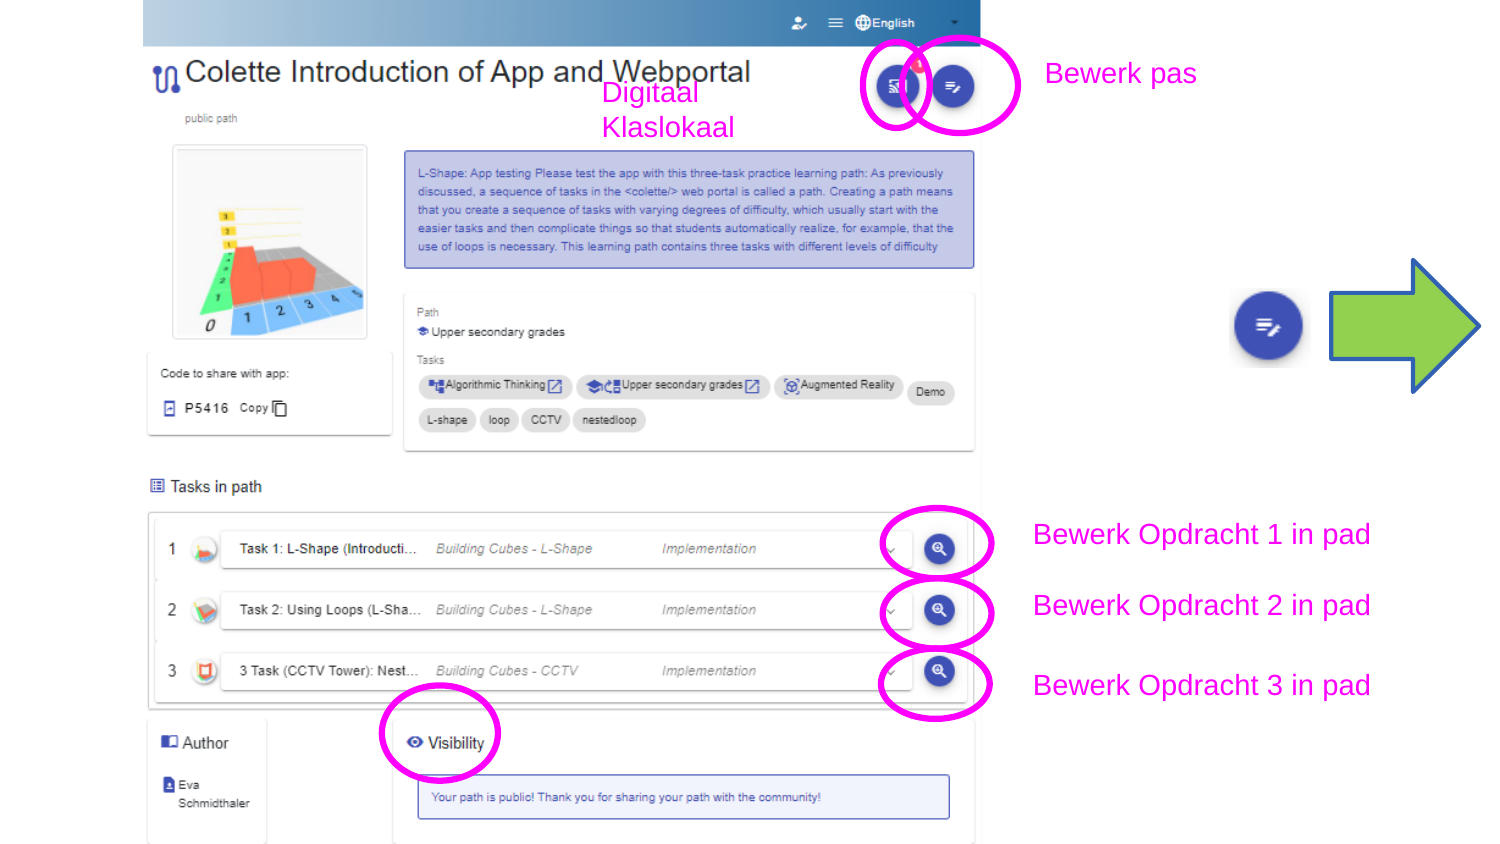

Bewerk pas
Digitaal Klaslokaal
Bewerk Opdracht 1 in pad
Bewerk Opdracht 2 in pad
Bewerk Opdracht 3 in pad